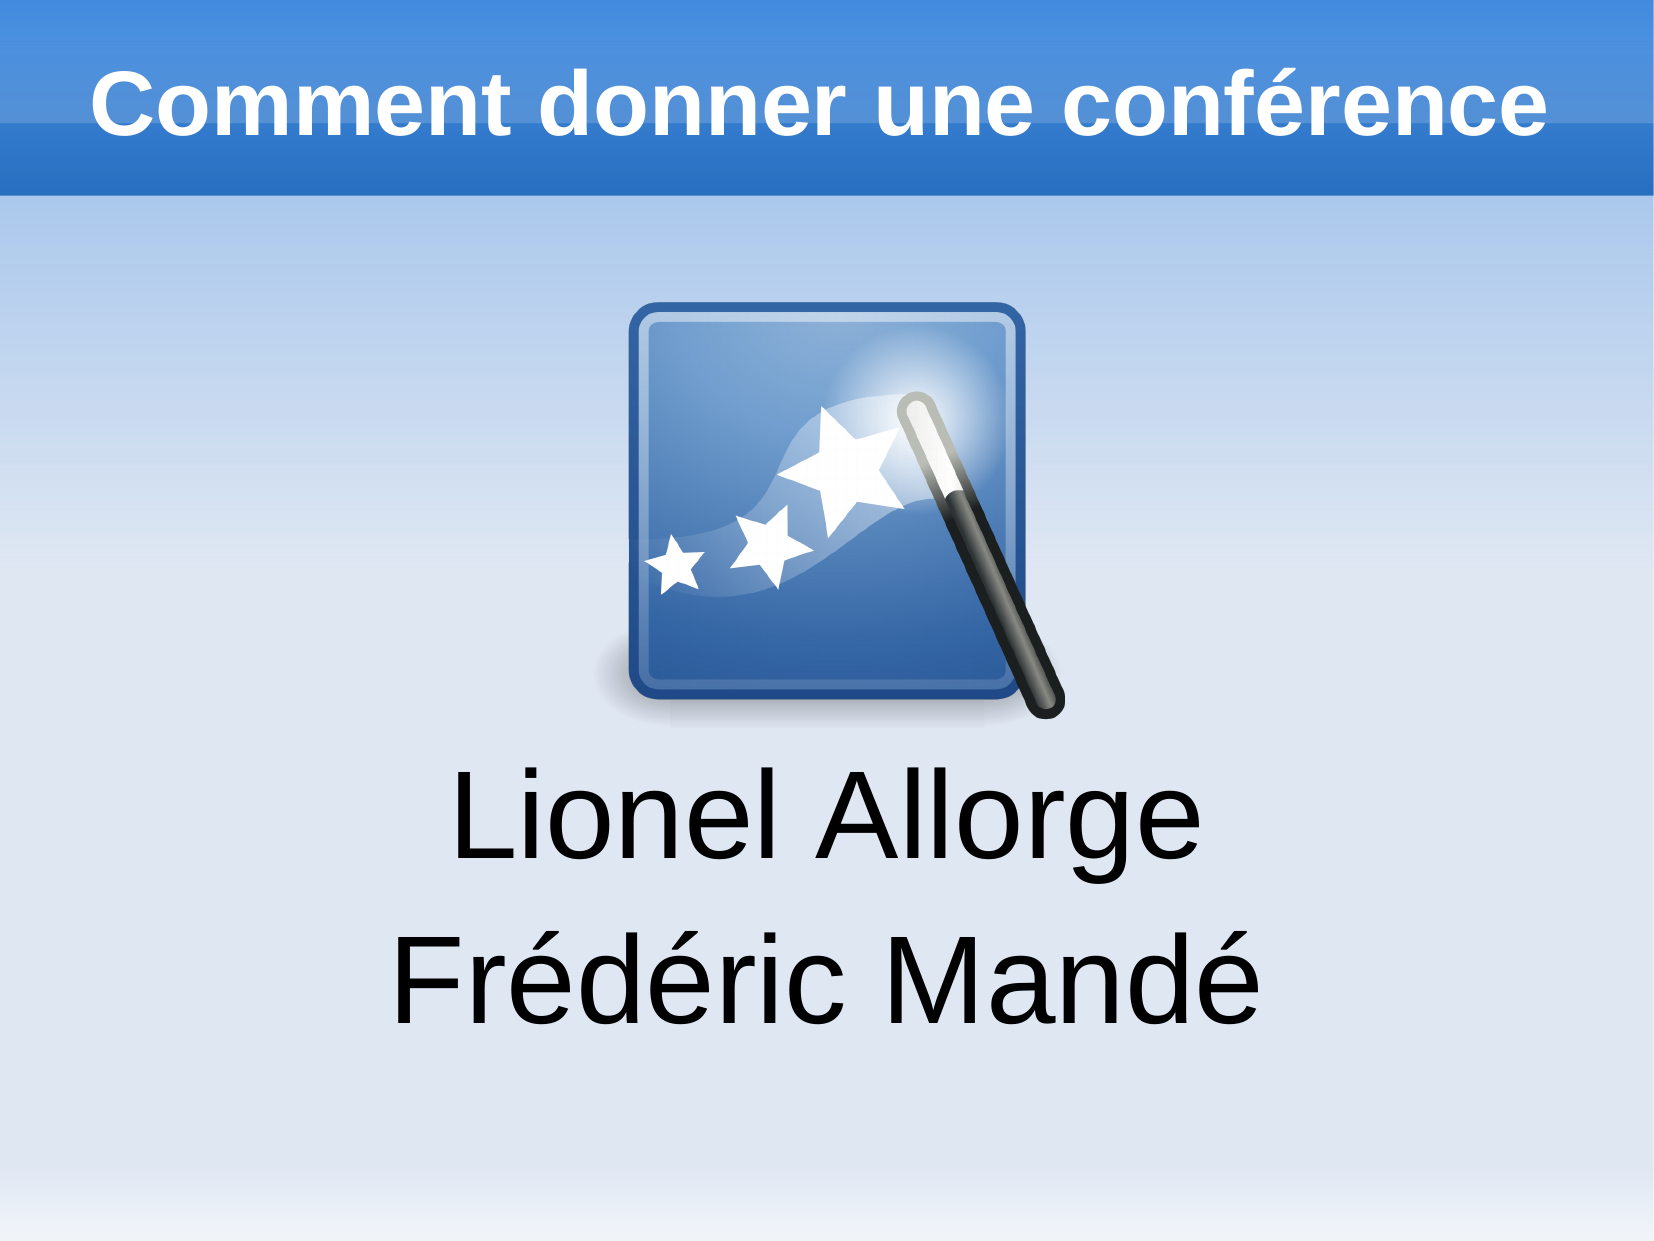

# Comment donner une conférence
Lionel Allorge
Frédéric Mandé